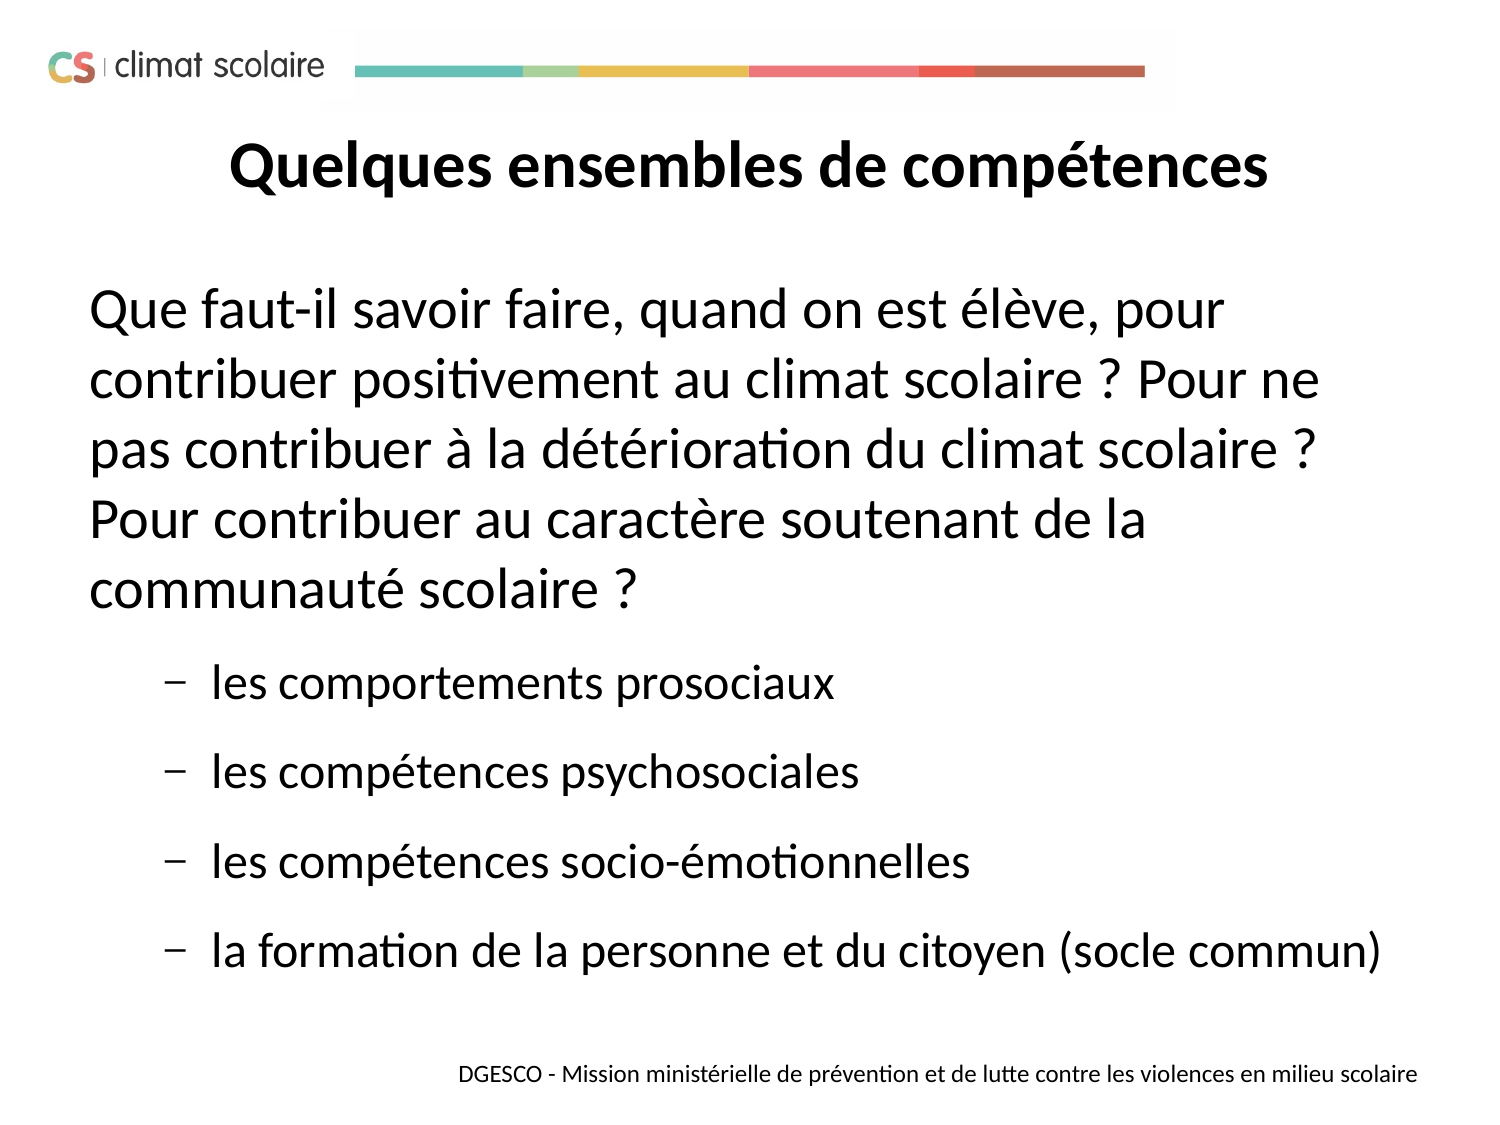

# Quelques ensembles de compétences
Que faut-il savoir faire, quand on est élève, pour contribuer positivement au climat scolaire ? Pour ne pas contribuer à la détérioration du climat scolaire ? Pour contribuer au caractère soutenant de la communauté scolaire ?
les comportements prosociaux
les compétences psychosociales
les compétences socio-émotionnelles
la formation de la personne et du citoyen (socle commun)